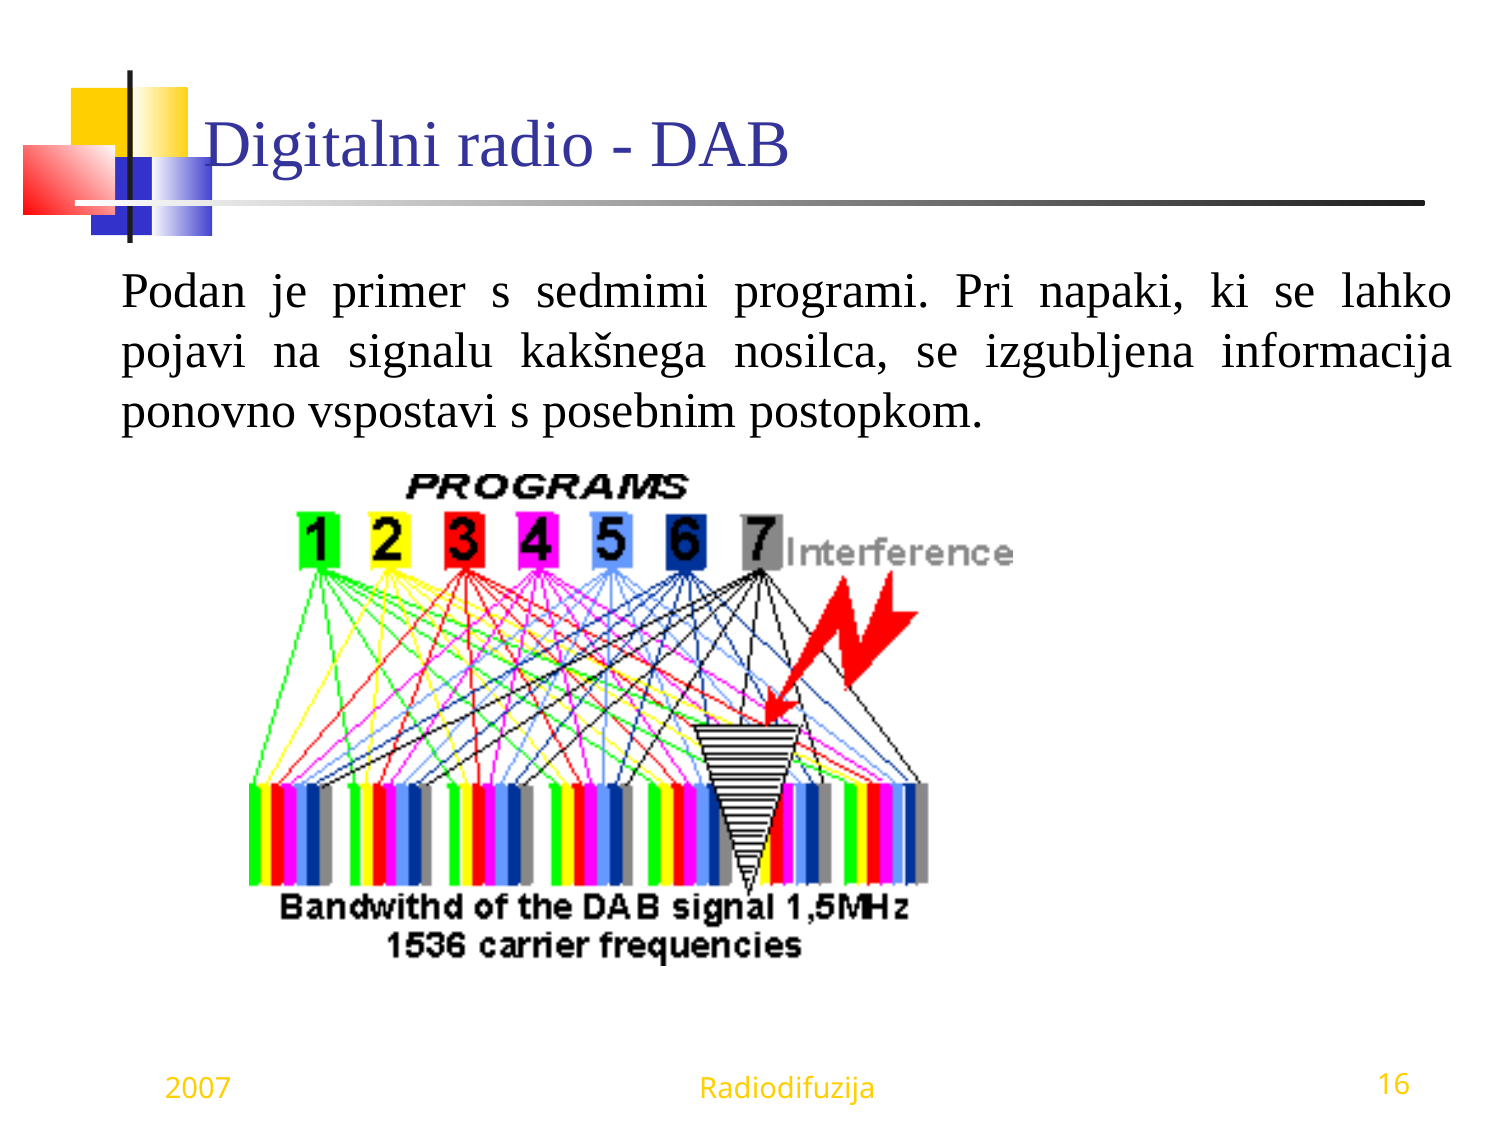

# Digitalni radio - DAB
	Podan je primer s sedmimi programi. Pri napaki, ki se lahko pojavi na signalu kakšnega nosilca, se izgubljena informacija ponovno vspostavi s posebnim postopkom.
2007
Radiodifuzija